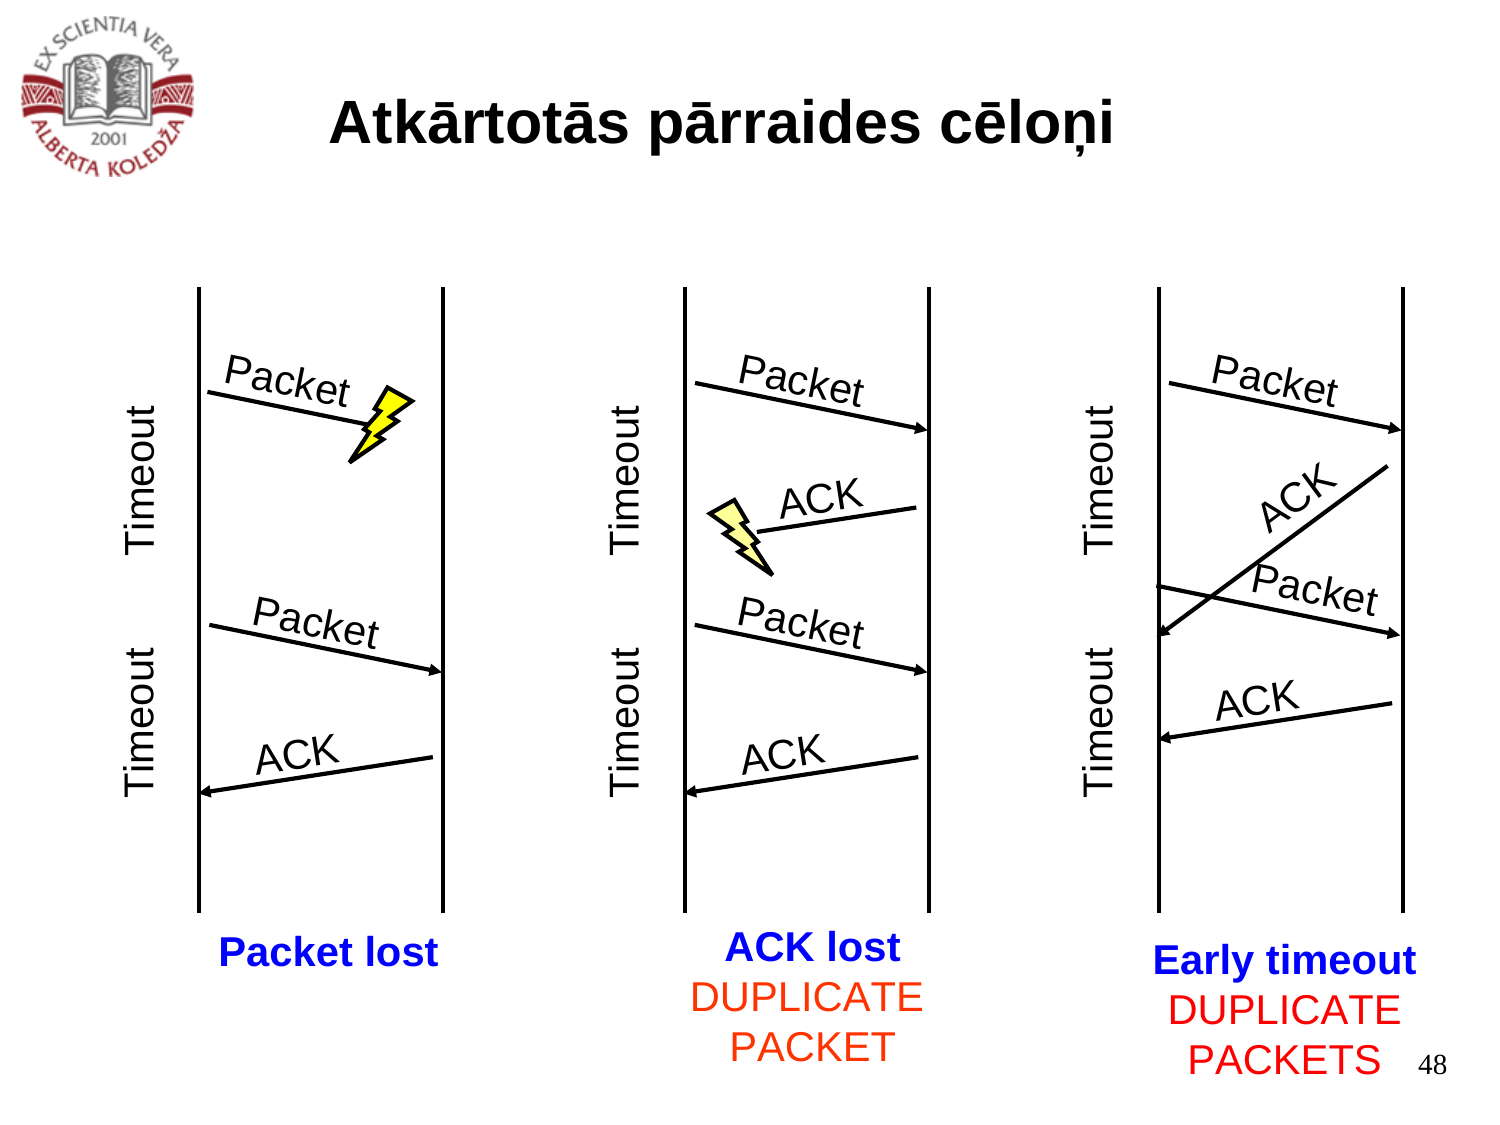

# Atkārtotās pārraides cēloņi
Packet
Packet
Packet
ACK
Timeout
Timeout
Timeout
ACK
Packet
Packet
Packet
ACK
Timeout
Timeout
Timeout
ACK
ACK
ACK lost
DUPLICATE
PACKET
Packet lost
Early timeout
DUPLICATE
PACKETS